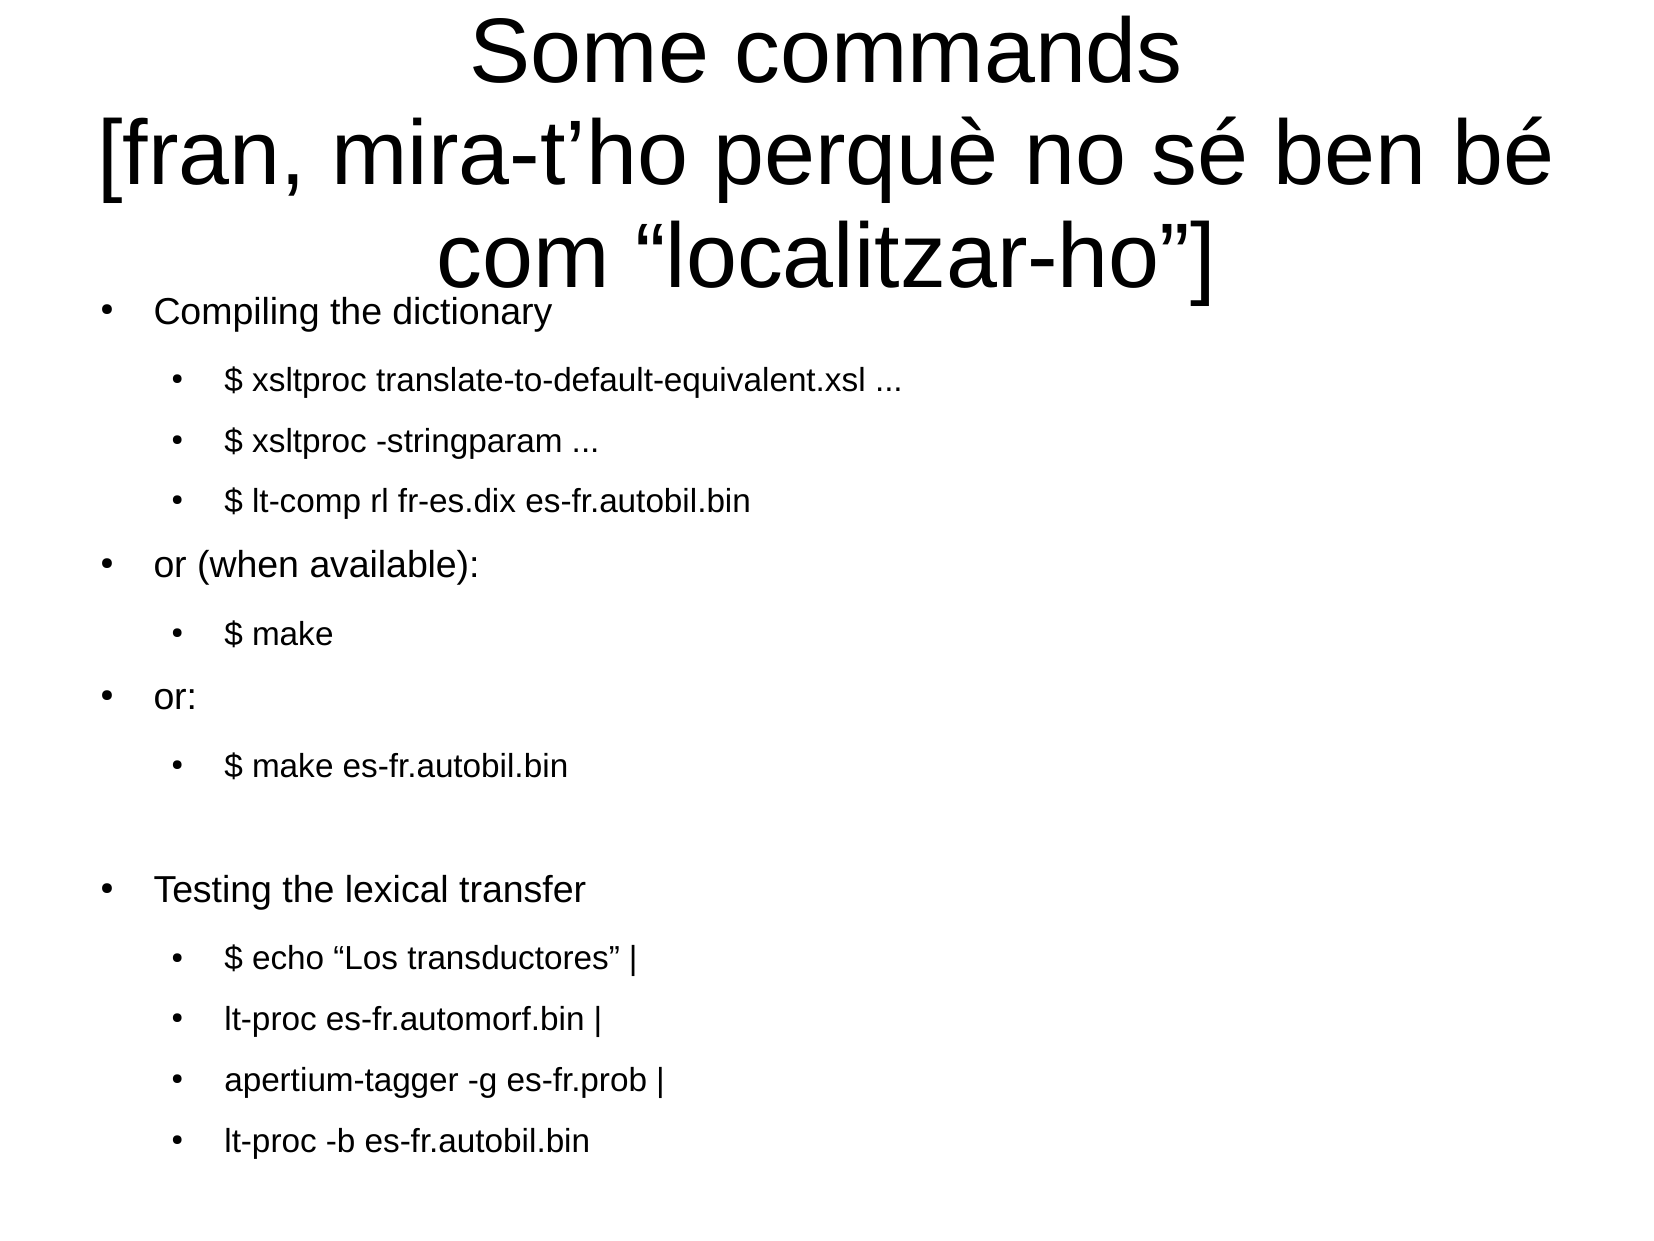

# Some commands [fran, mira-t’ho perquè no sé ben bé com “localitzar-ho”]
Compiling the dictionary
$ xsltproc translate-to-default-equivalent.xsl ...
$ xsltproc -stringparam ...
$ lt-comp rl fr-es.dix es-fr.autobil.bin
or (when available):
$ make
or:
$ make es-fr.autobil.bin
Testing the lexical transfer
$ echo “Los transductores” |
lt-proc es-fr.automorf.bin |
apertium-tagger -g es-fr.prob |
lt-proc -b es-fr.autobil.bin